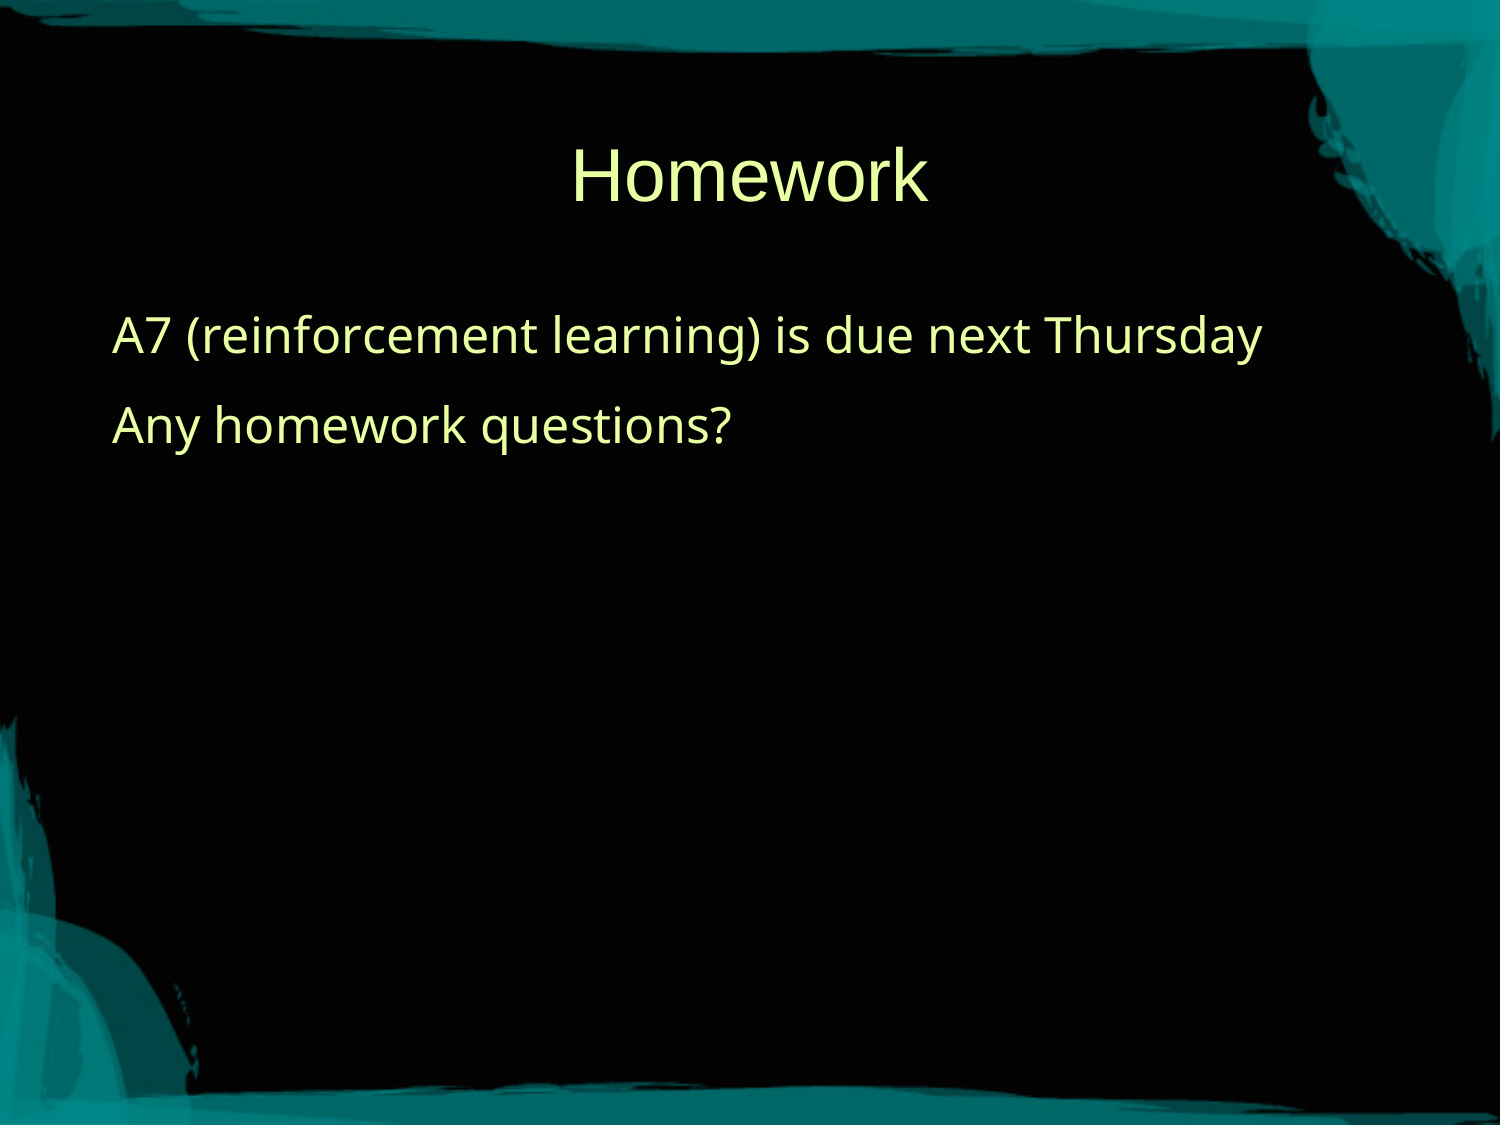

# Homework
A7 (reinforcement learning) is due next Thursday
Any homework questions?